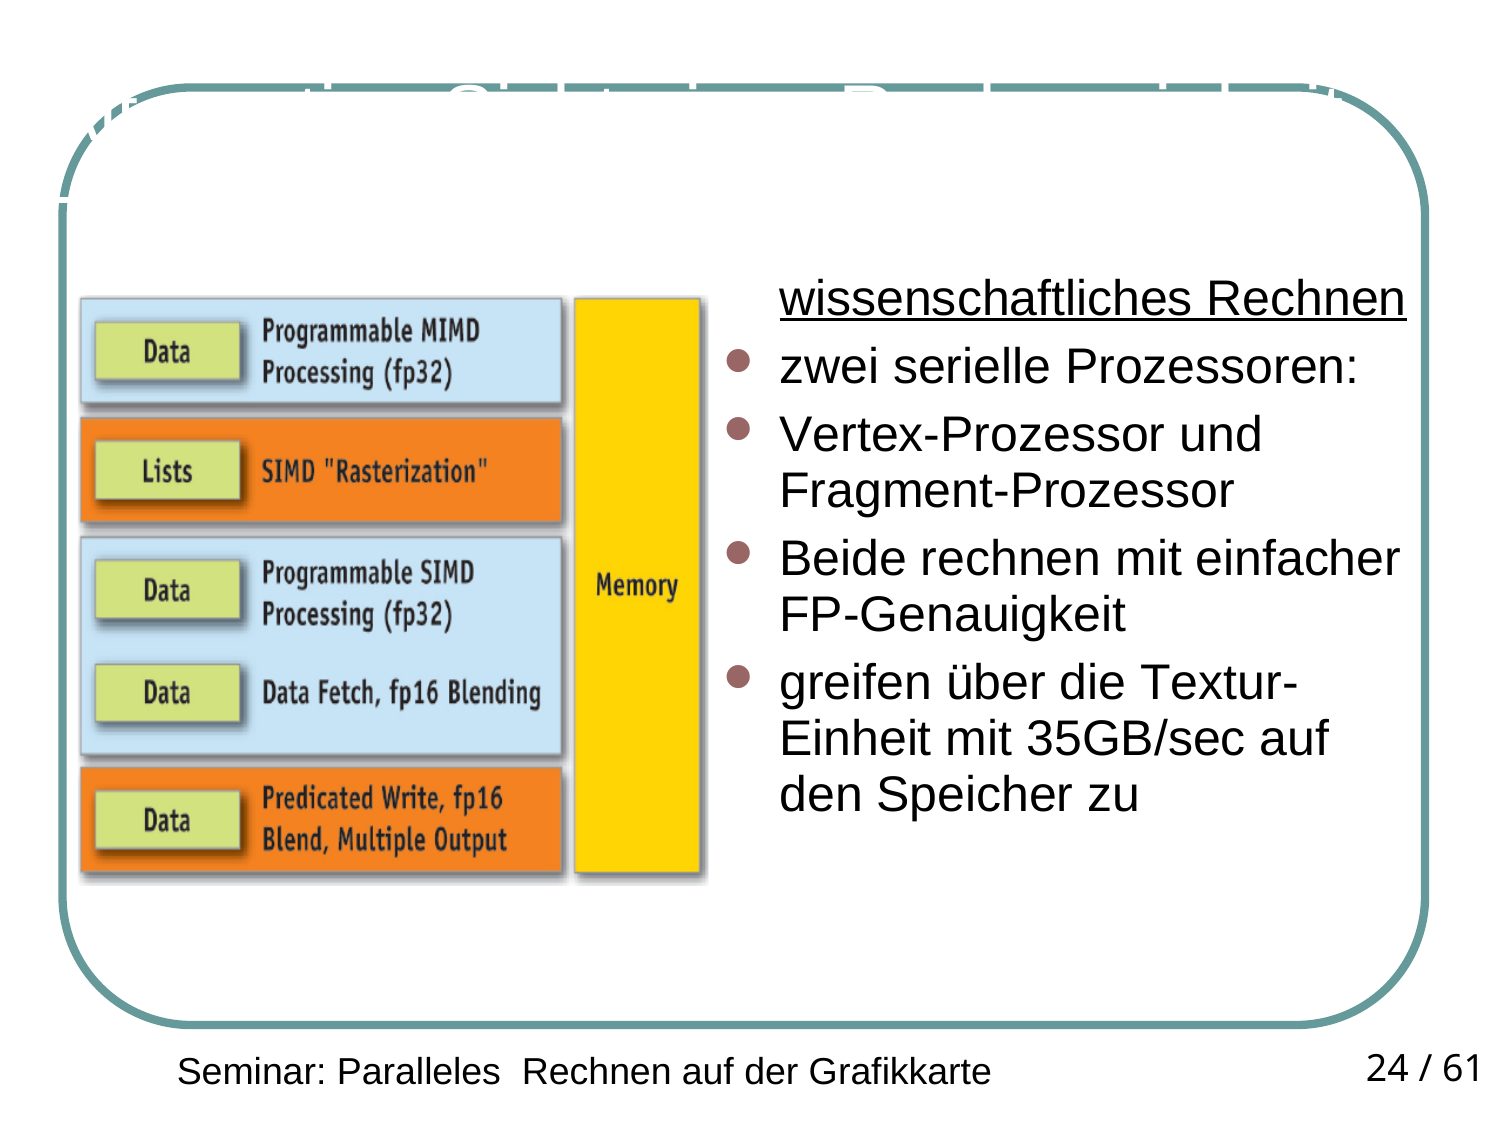

# Alternative Sicht einer Recheneinheit
wissenschaftliches Rechnen
zwei serielle Prozessoren:
Vertex-Prozessor und Fragment-Prozessor
Beide rechnen mit einfacher FP-Genauigkeit
greifen über die Textur-Einheit mit 35GB/sec auf den Speicher zu
Seminar: Paralleles Rechnen auf der Grafikkarte
24